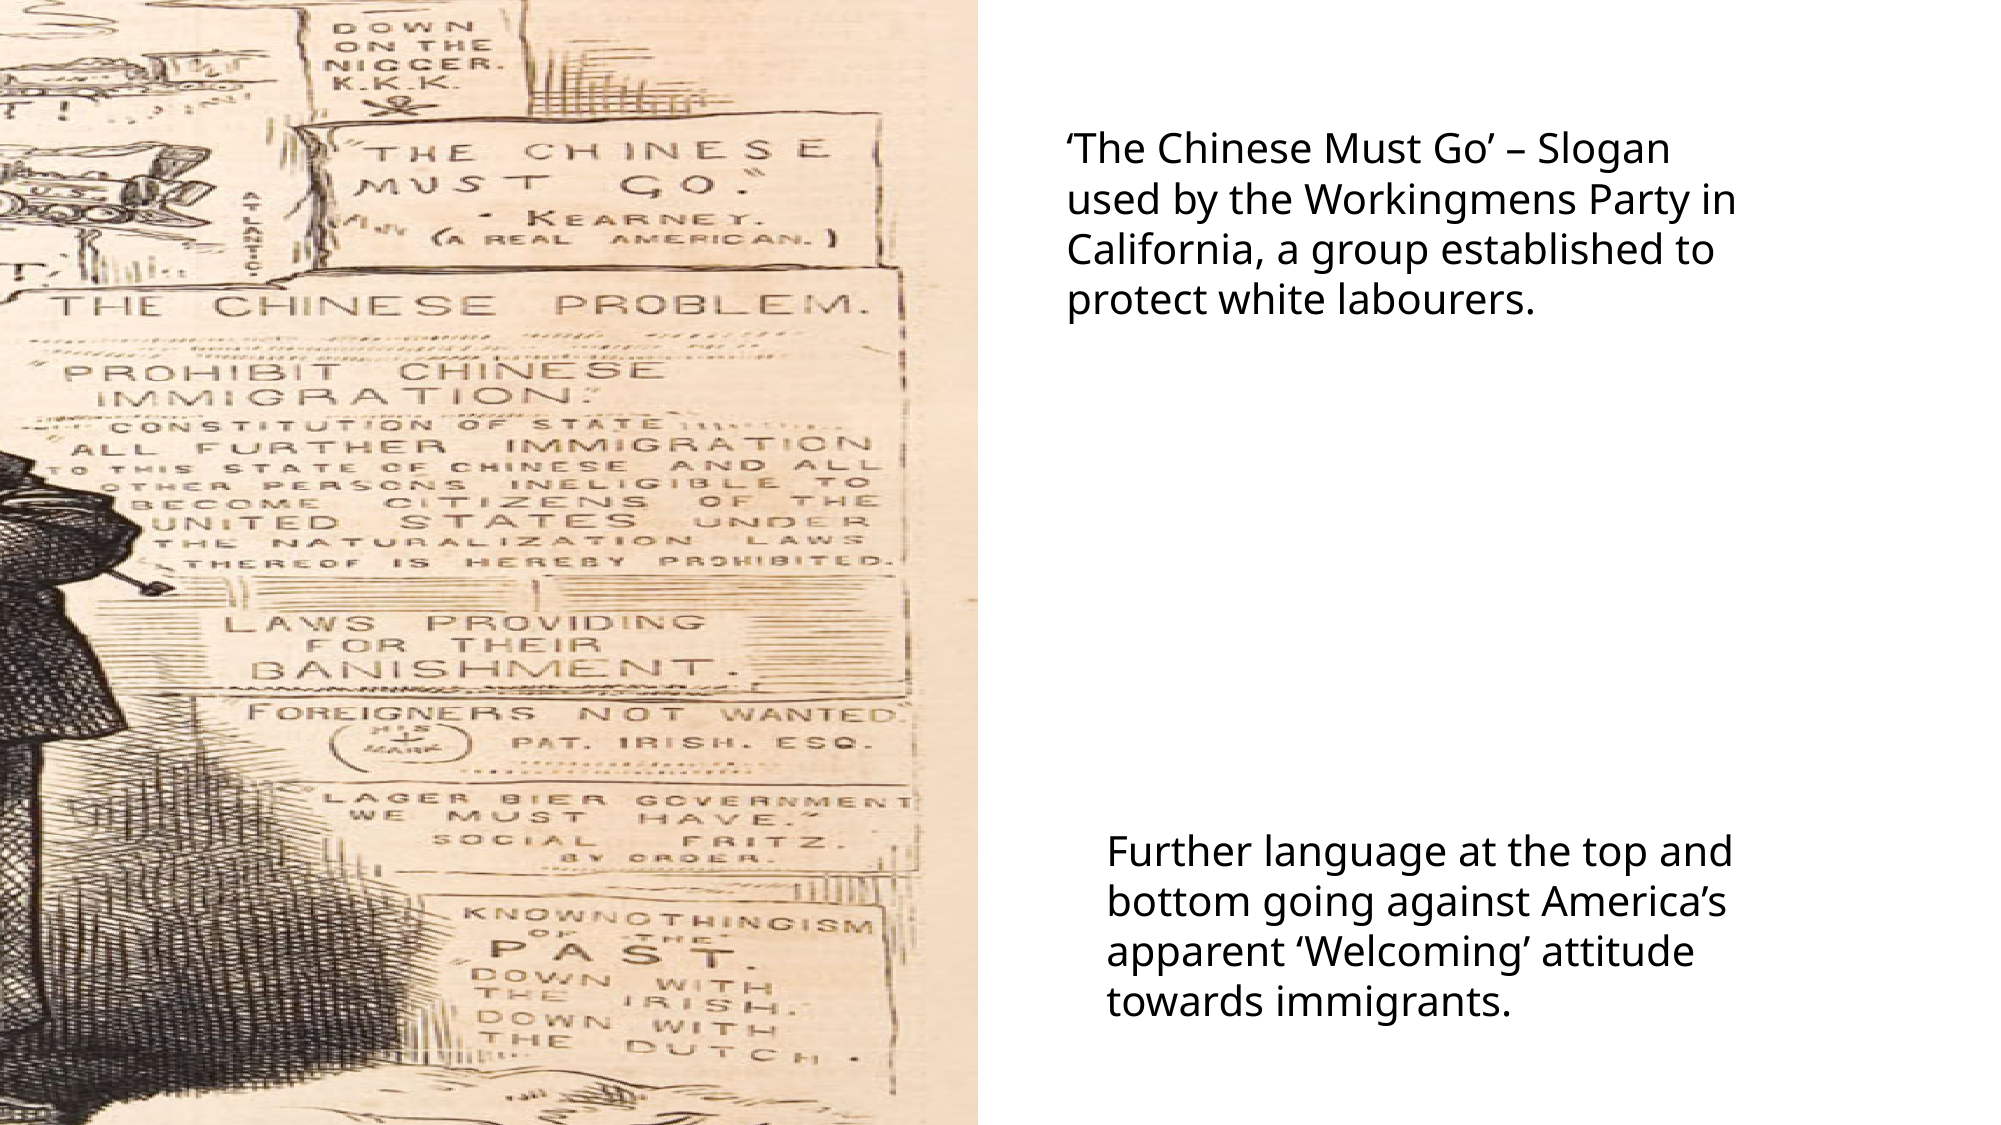

‘The Chinese Must Go’ – Slogan used by the Workingmens Party in California, a group established to protect white labourers.
Further language at the top and bottom going against America’s apparent ‘Welcoming’ attitude towards immigrants.